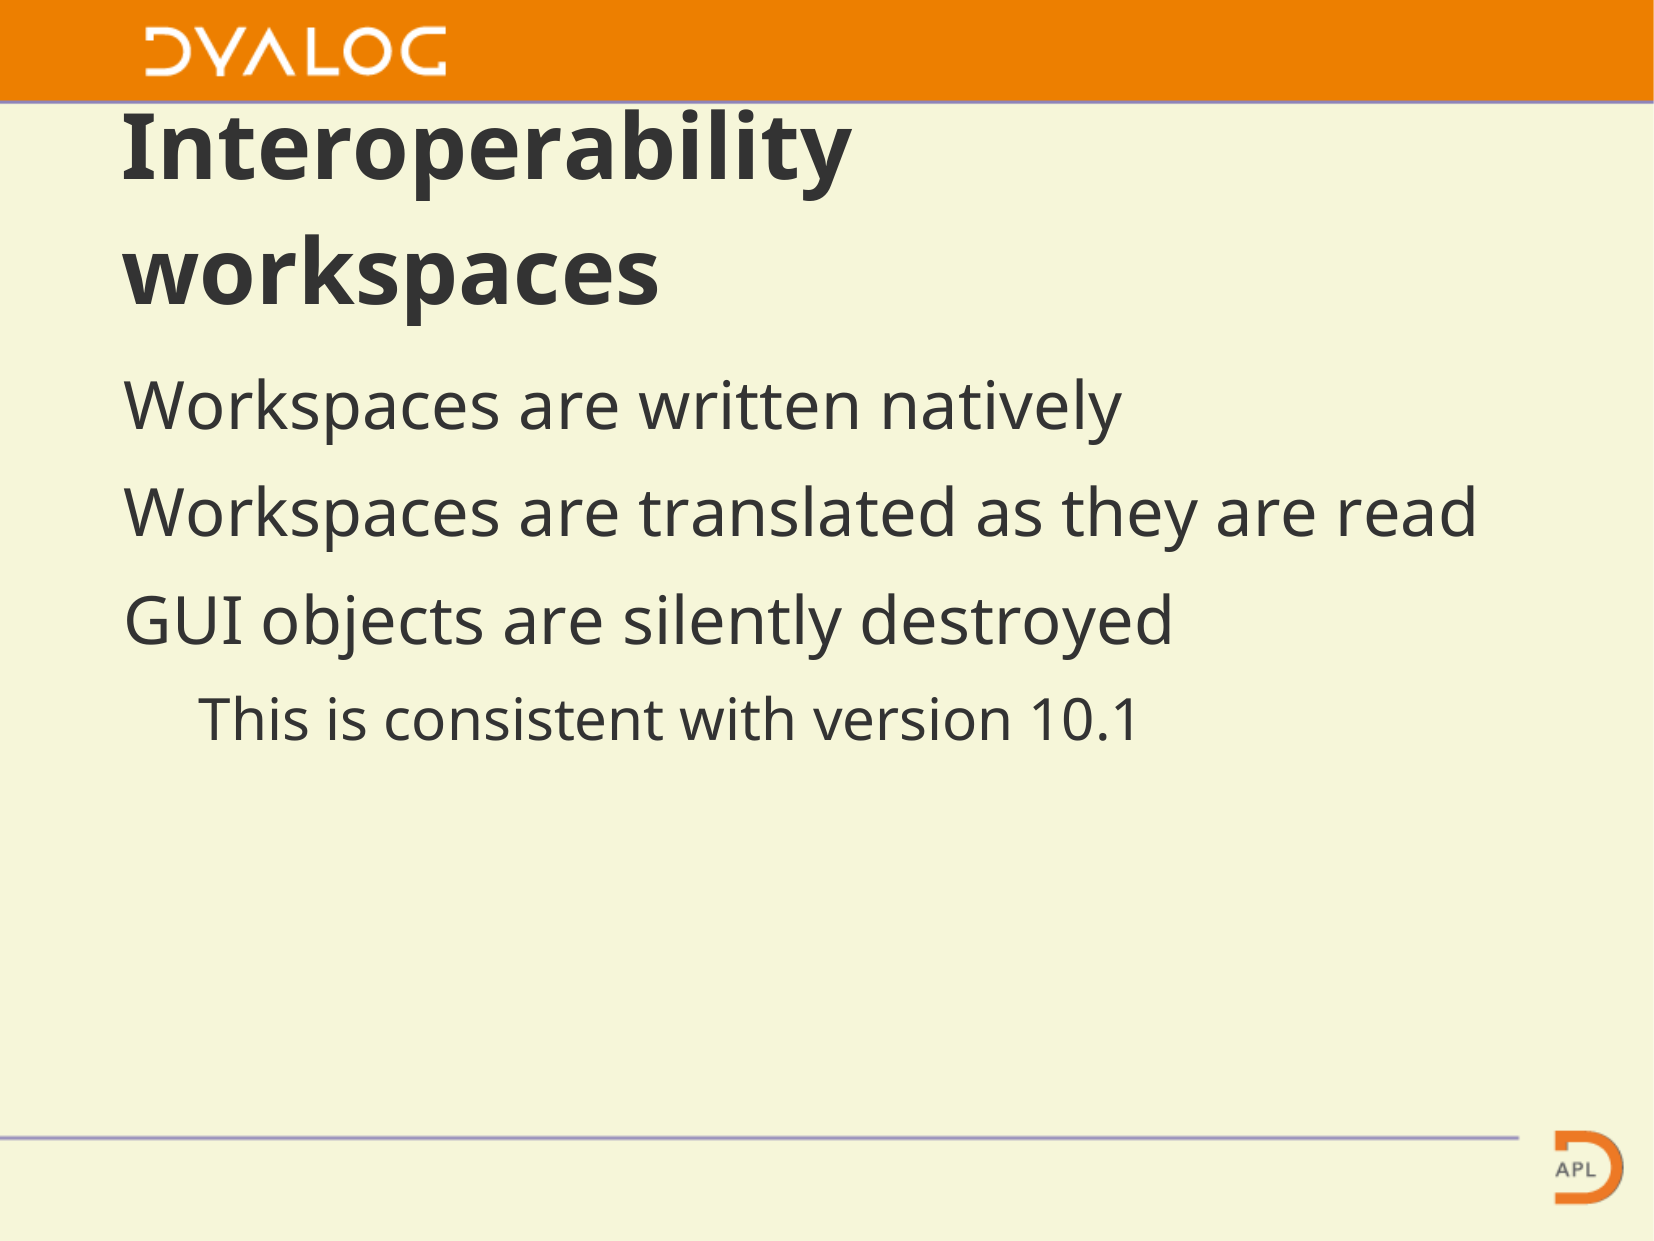

# Interoperability workspaces
Workspaces are written natively
Workspaces are translated as they are read
GUI objects are silently destroyed
This is consistent with version 10.1